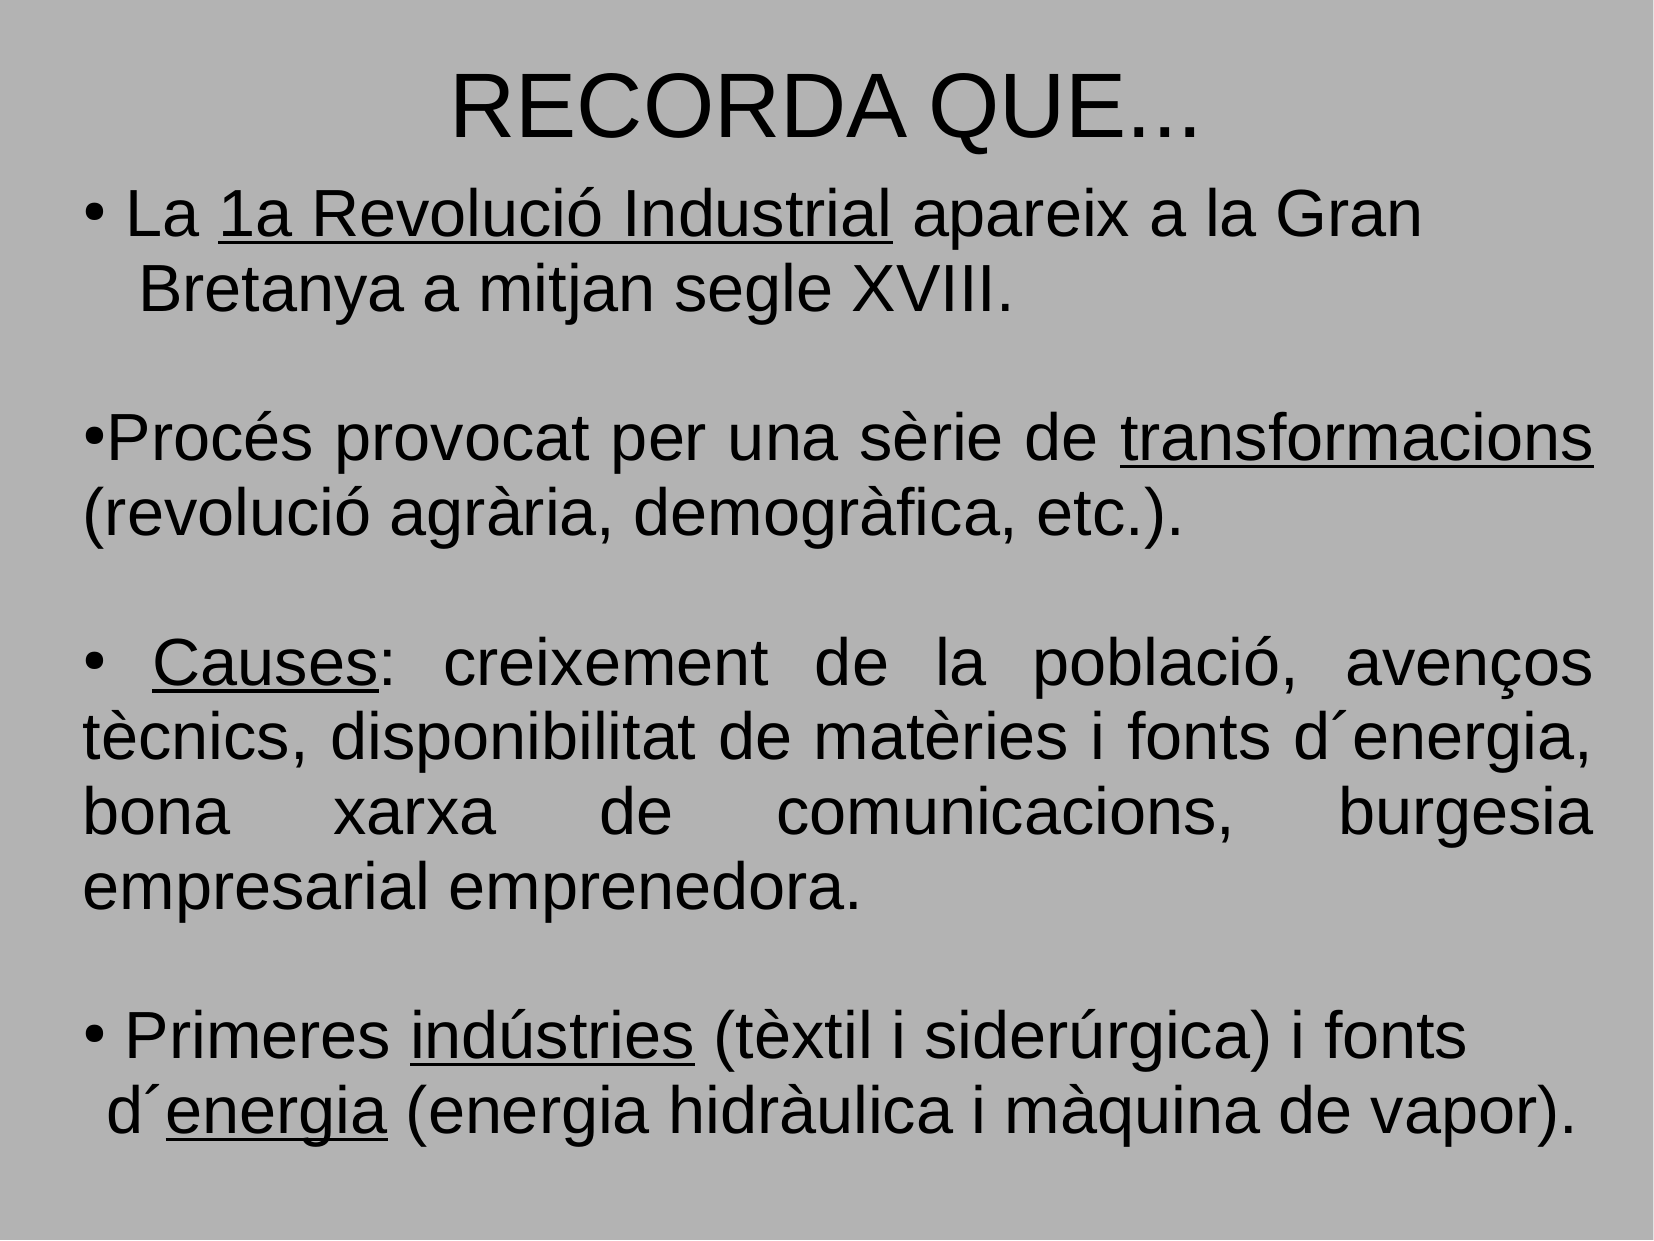

# RECORDA QUE...
 La 1a Revolució Industrial apareix a la Gran Bretanya a mitjan segle XVIII.
Procés provocat per una sèrie de transformacions (revolució agrària, demogràfica, etc.).
 Causes: creixement de la població, avenços tècnics, disponibilitat de matèries i fonts d´energia, bona xarxa de comunicacions, burgesia empresarial emprenedora.
 Primeres indústries (tèxtil i siderúrgica) i fonts
d´energia (energia hidràulica i màquina de vapor).